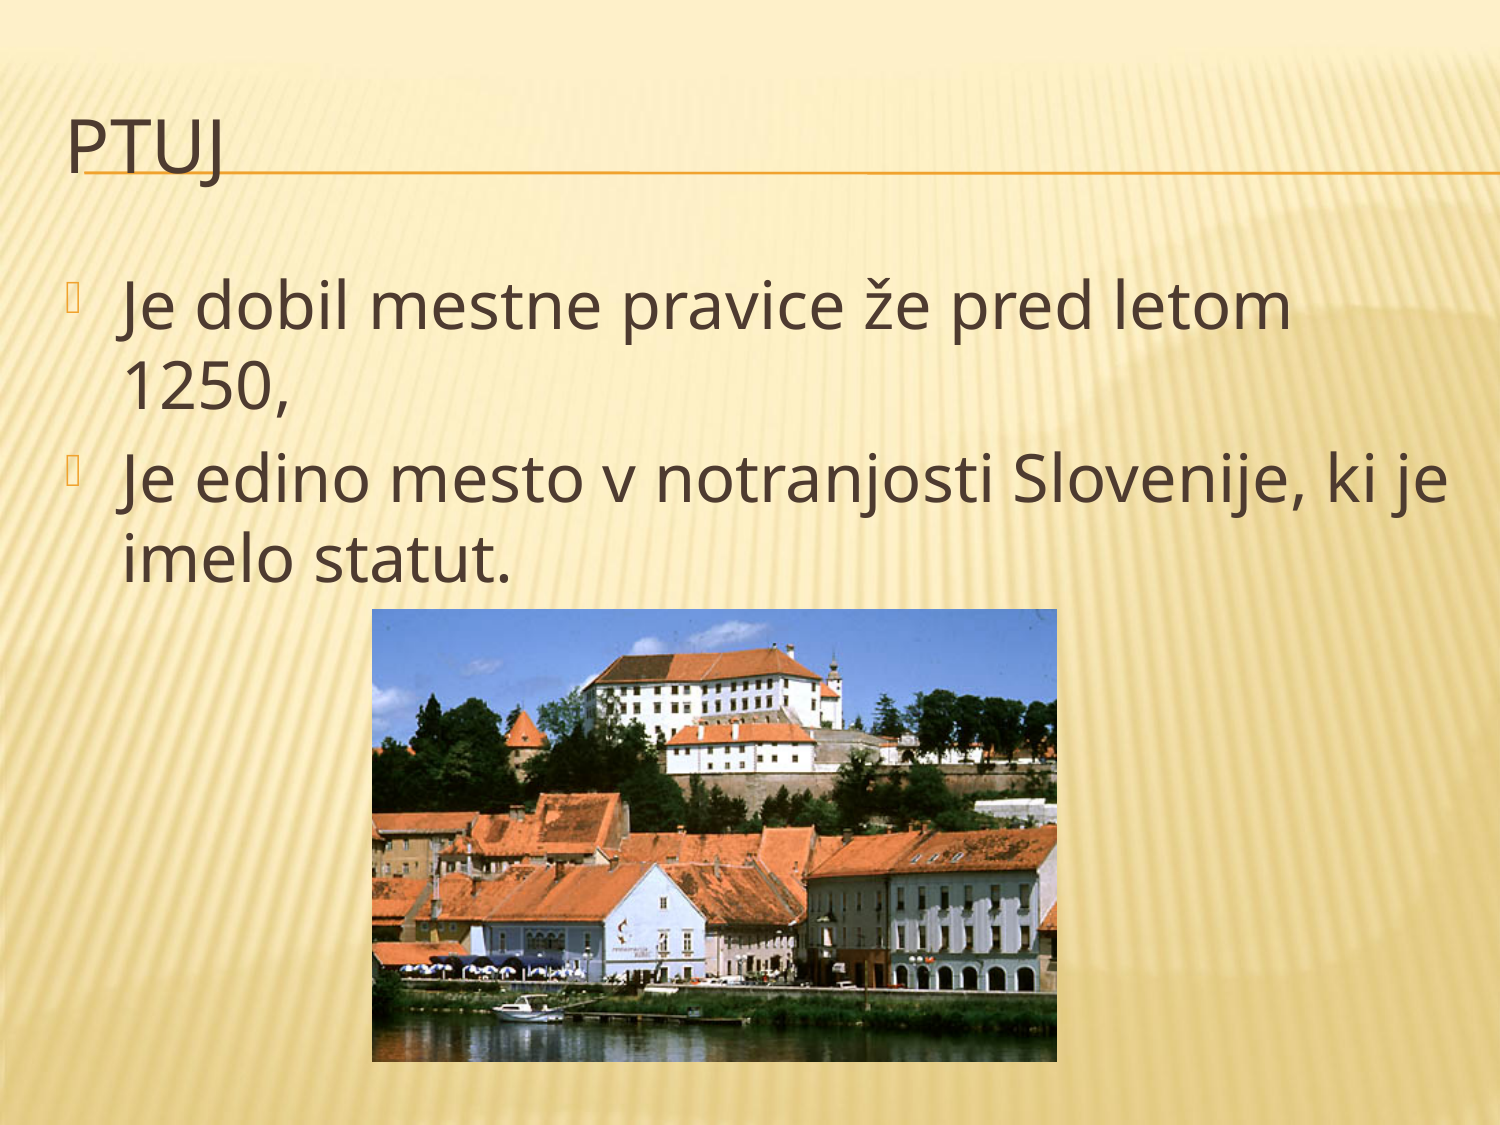

# PTUJ
Je dobil mestne pravice že pred letom 1250,
Je edino mesto v notranjosti Slovenije, ki je imelo statut.